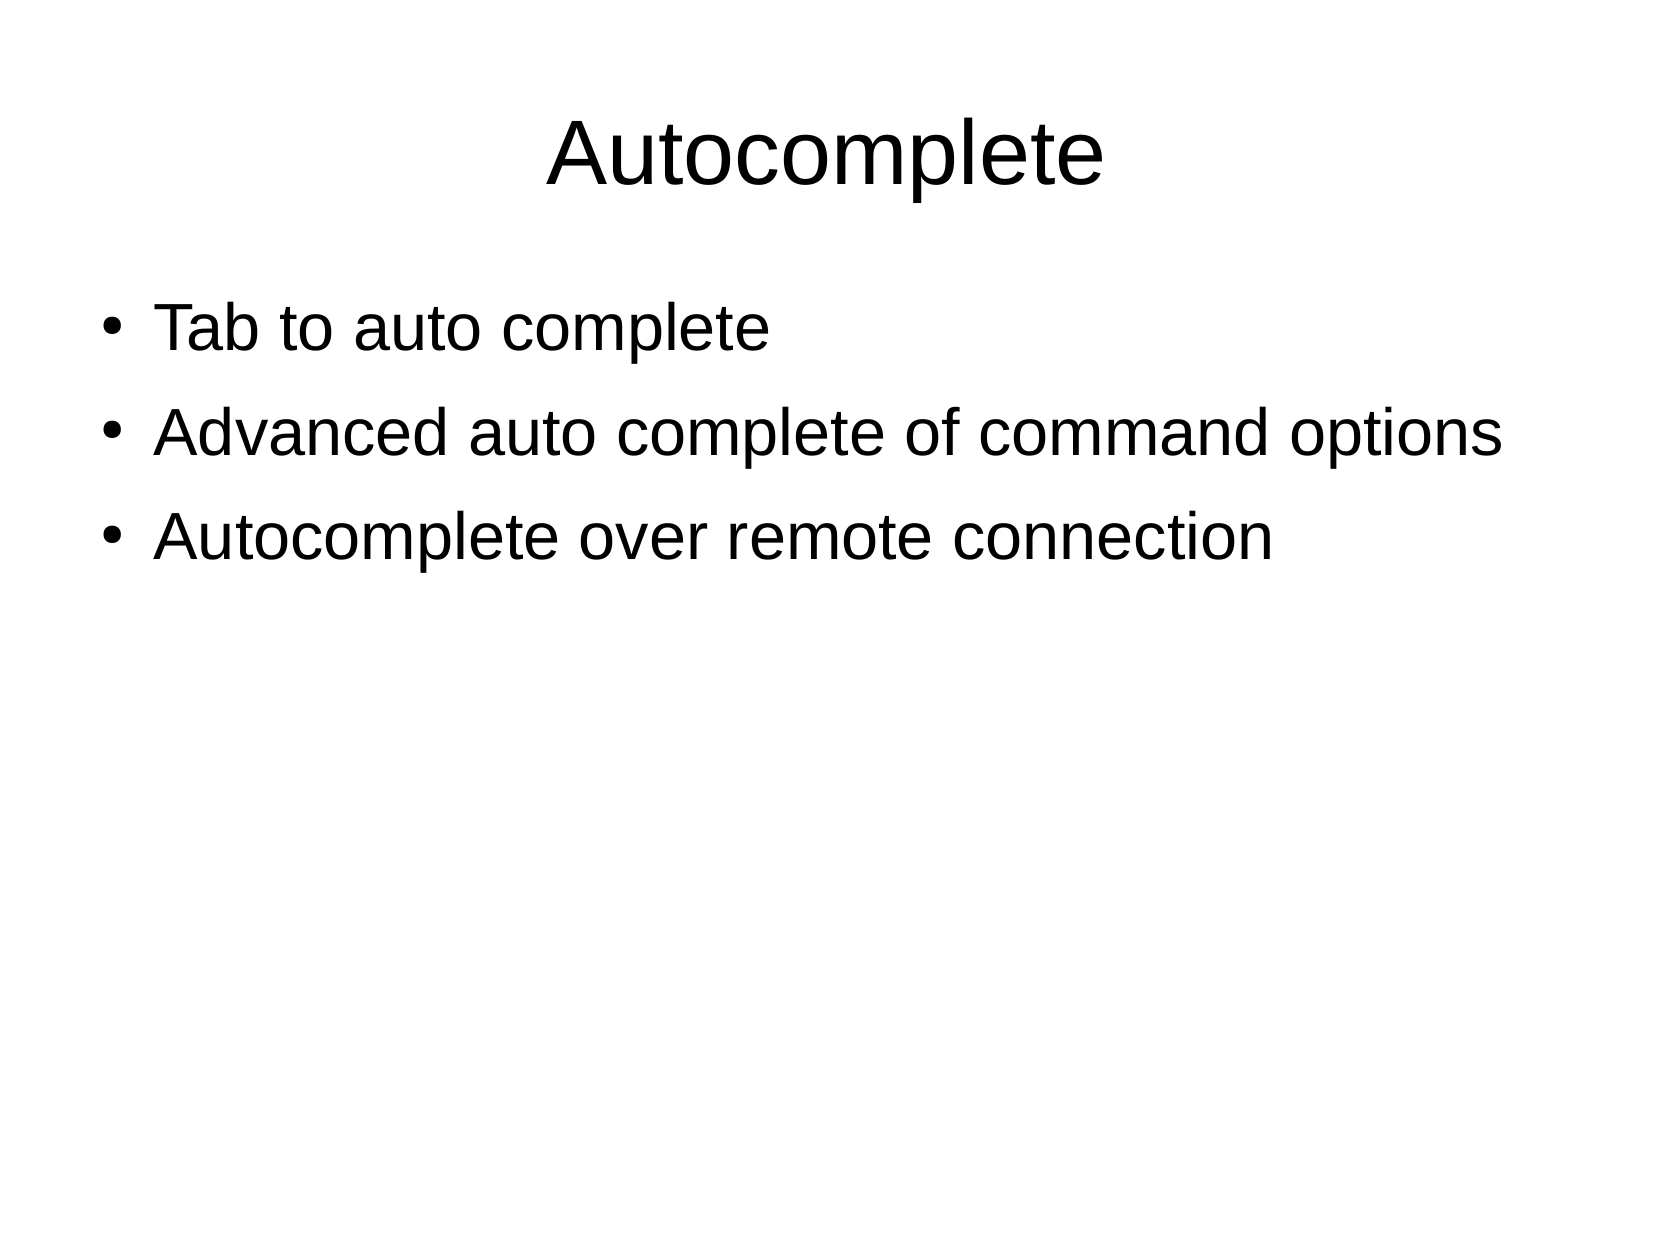

# Autocomplete
Tab to auto complete
Advanced auto complete of command options
Autocomplete over remote connection